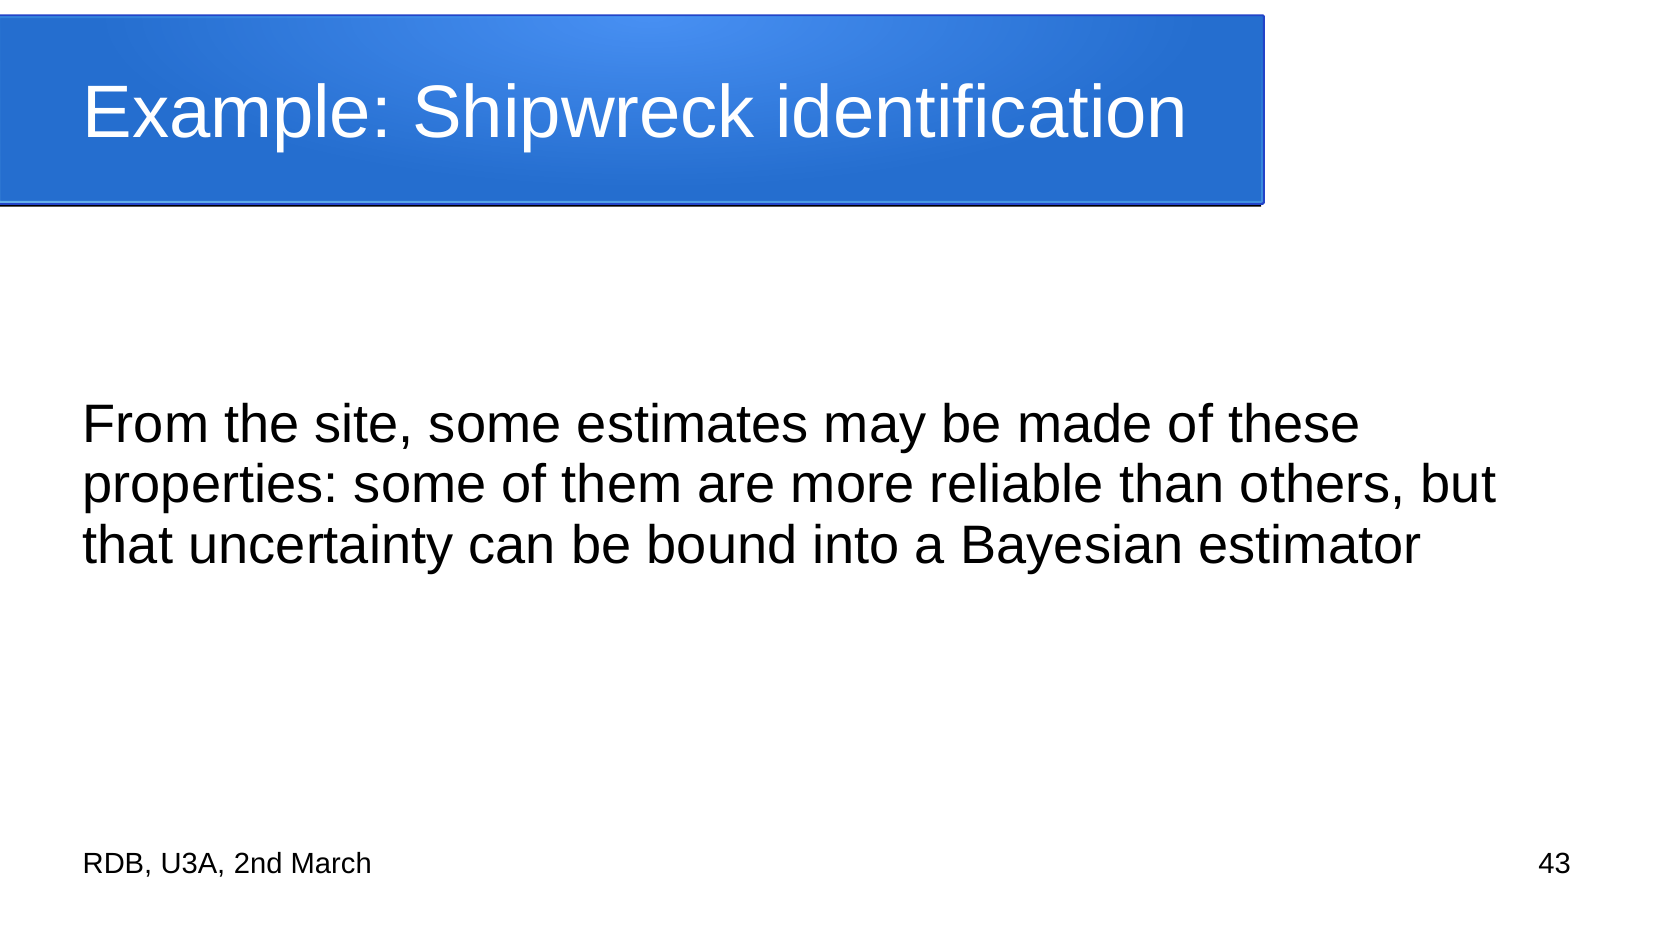

# Example: Shipwreck identification
From the site, some estimates may be made of these properties: some of them are more reliable than others, but that uncertainty can be bound into a Bayesian estimator
RDB, U3A, 2nd March
43